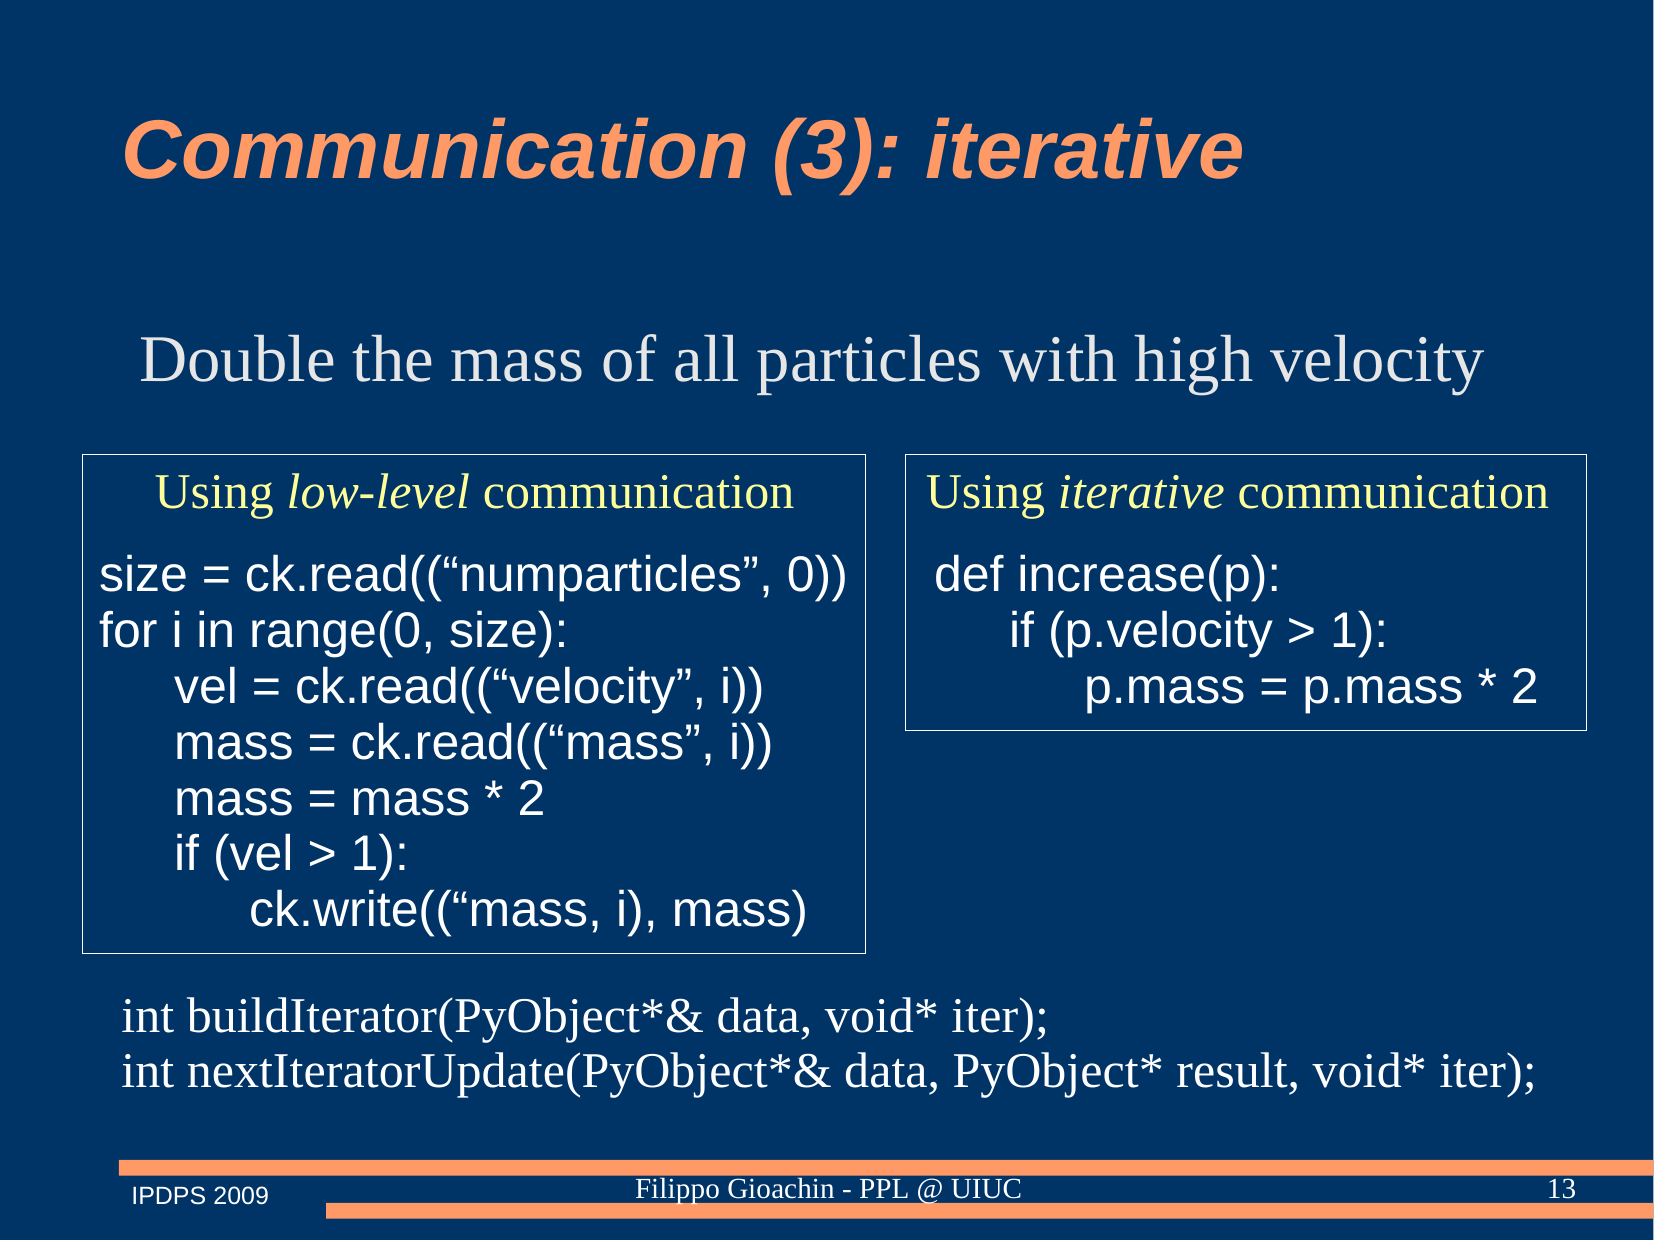

# Communication (3): iterative
Double the mass of all particles with high velocity
int buildIterator(PyObject*& data, void* iter);
int nextIteratorUpdate(PyObject*& data, PyObject* result, void* iter);
Using low-level communication
size = ck.read((“numparticles”, 0))
for i in range(0, size):
	vel = ck.read((“velocity”, i))
	mass = ck.read((“mass”, i))
	mass = mass * 2
	if (vel > 1):
		ck.write((“mass, i), mass)
Using iterative communication
def increase(p):
	if (p.velocity > 1):
		p.mass = p.mass * 2
13
Filippo Gioachin - PPL @ UIUC